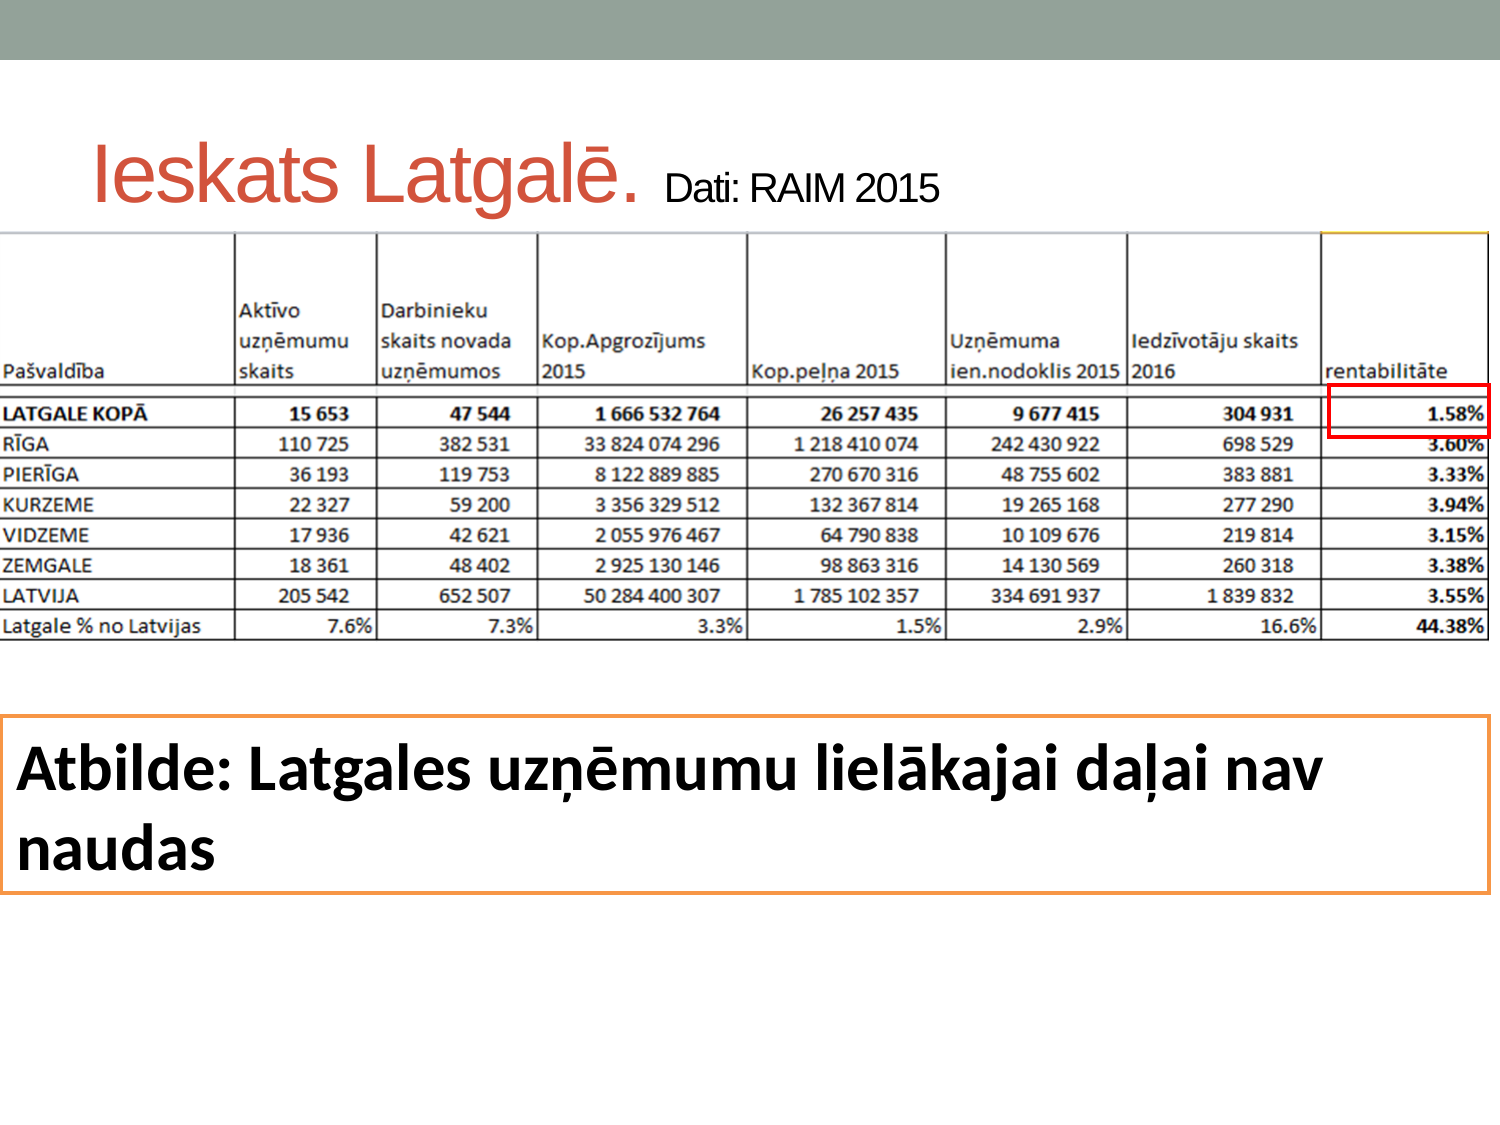

# Ieskats Latgalē. Dati: RAIM 2015
Atbilde: Latgales uzņēmumu lielākajai daļai nav naudas